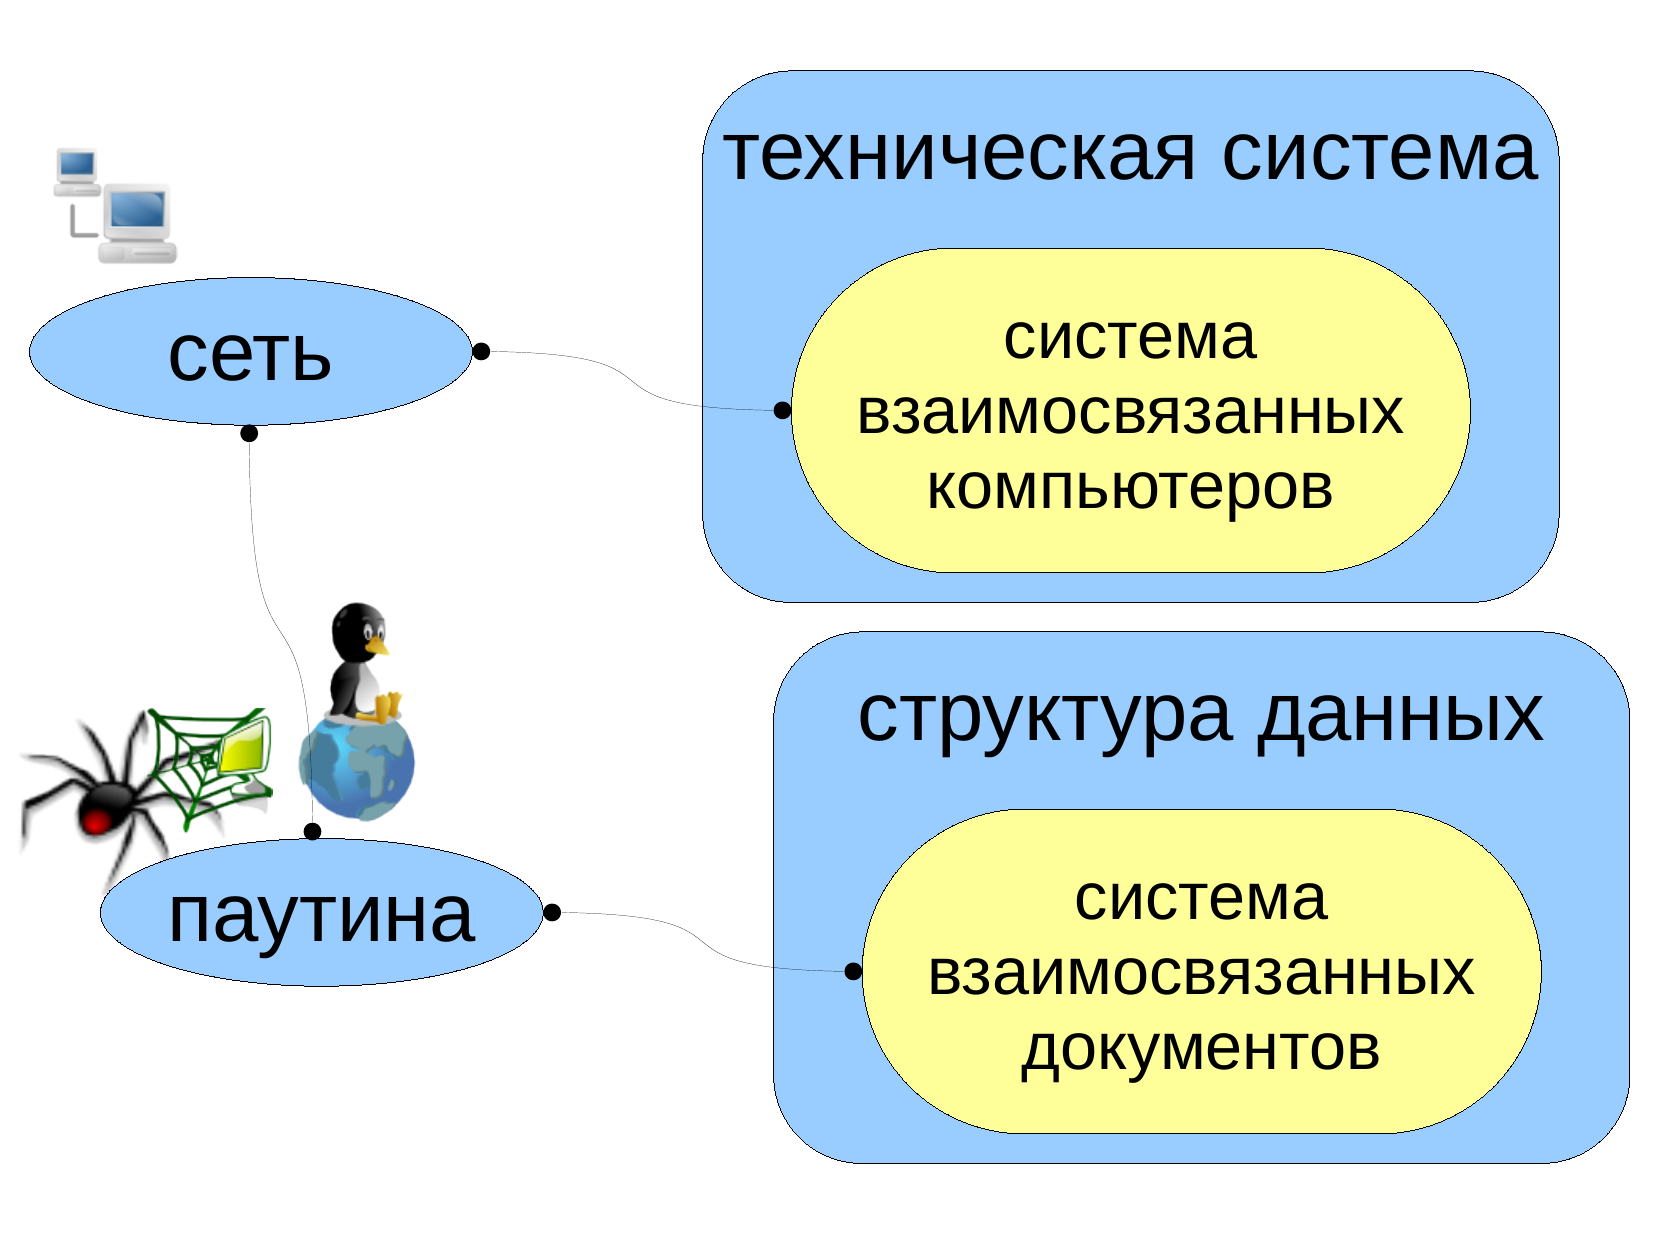

техническая система
система
взаимосвязанных
компьютеров
сеть
структура данных
система
взаимосвязанных
документов
паутина